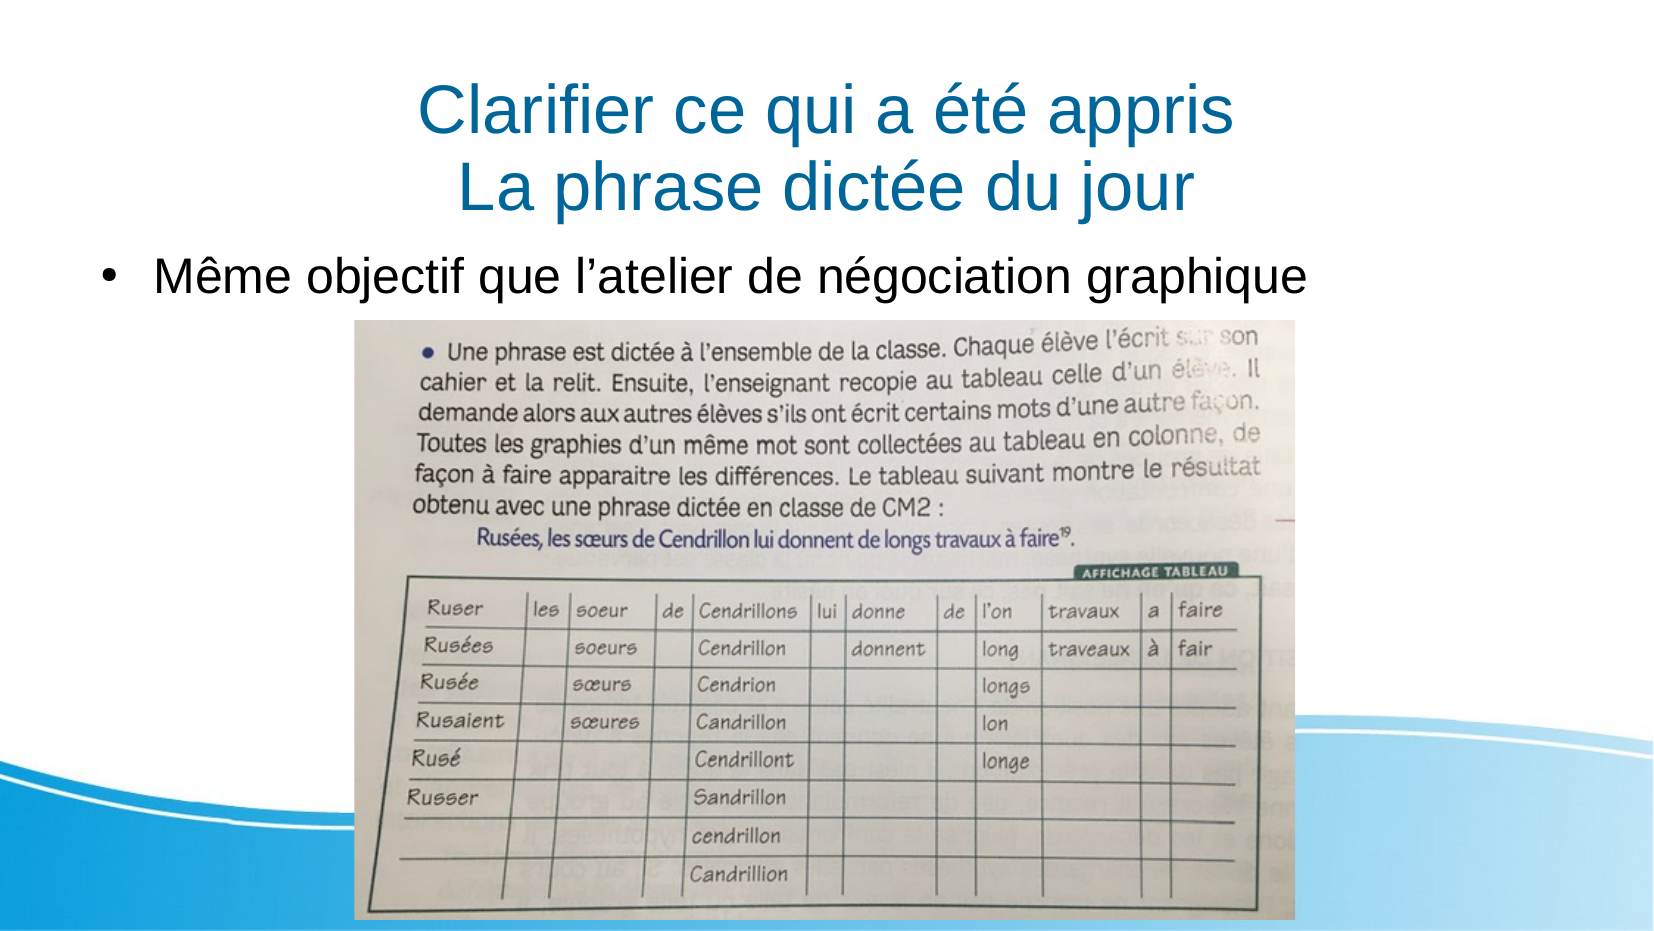

# Clarifier ce qui a été appris La phrase dictée du jour
Même objectif que l’atelier de négociation graphique